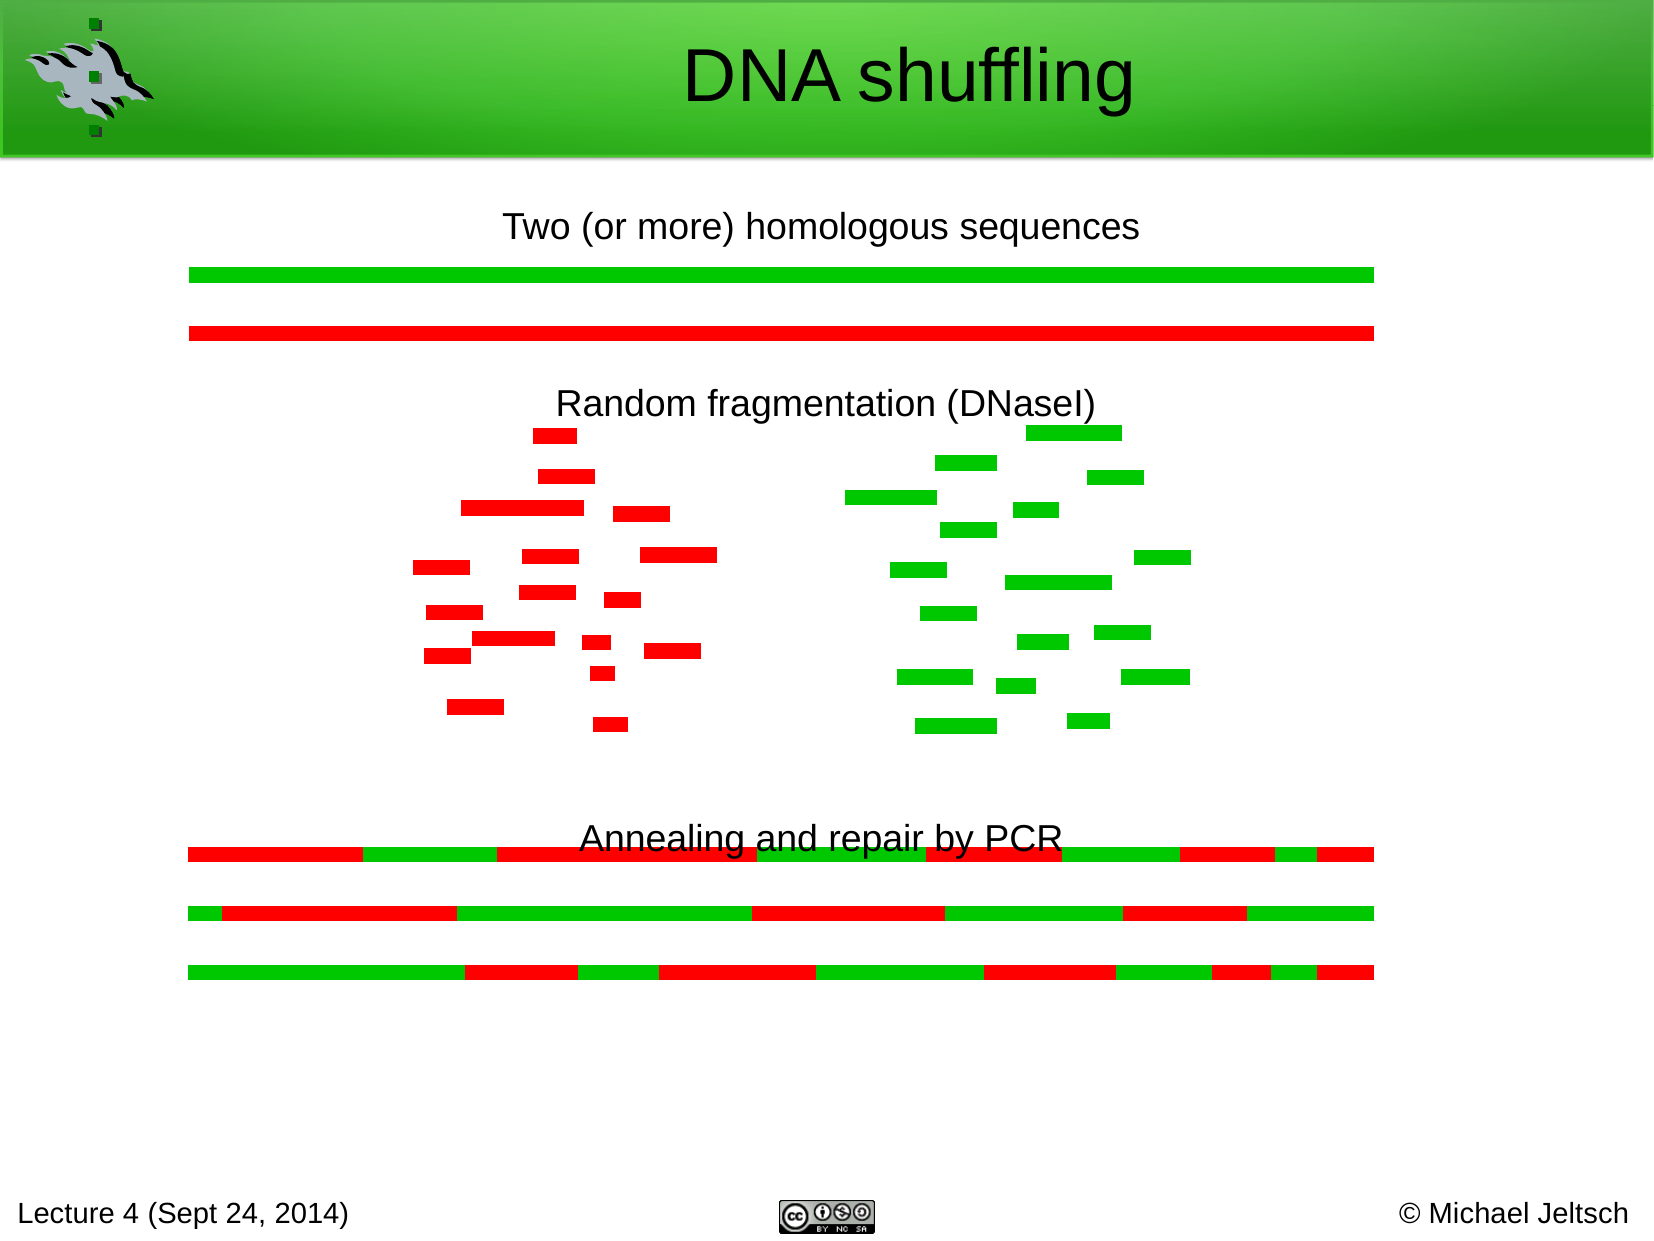

# DNA shuffling
Two (or more) homologous sequences
Random fragmentation (DNaseI)
Annealing and repair by PCR